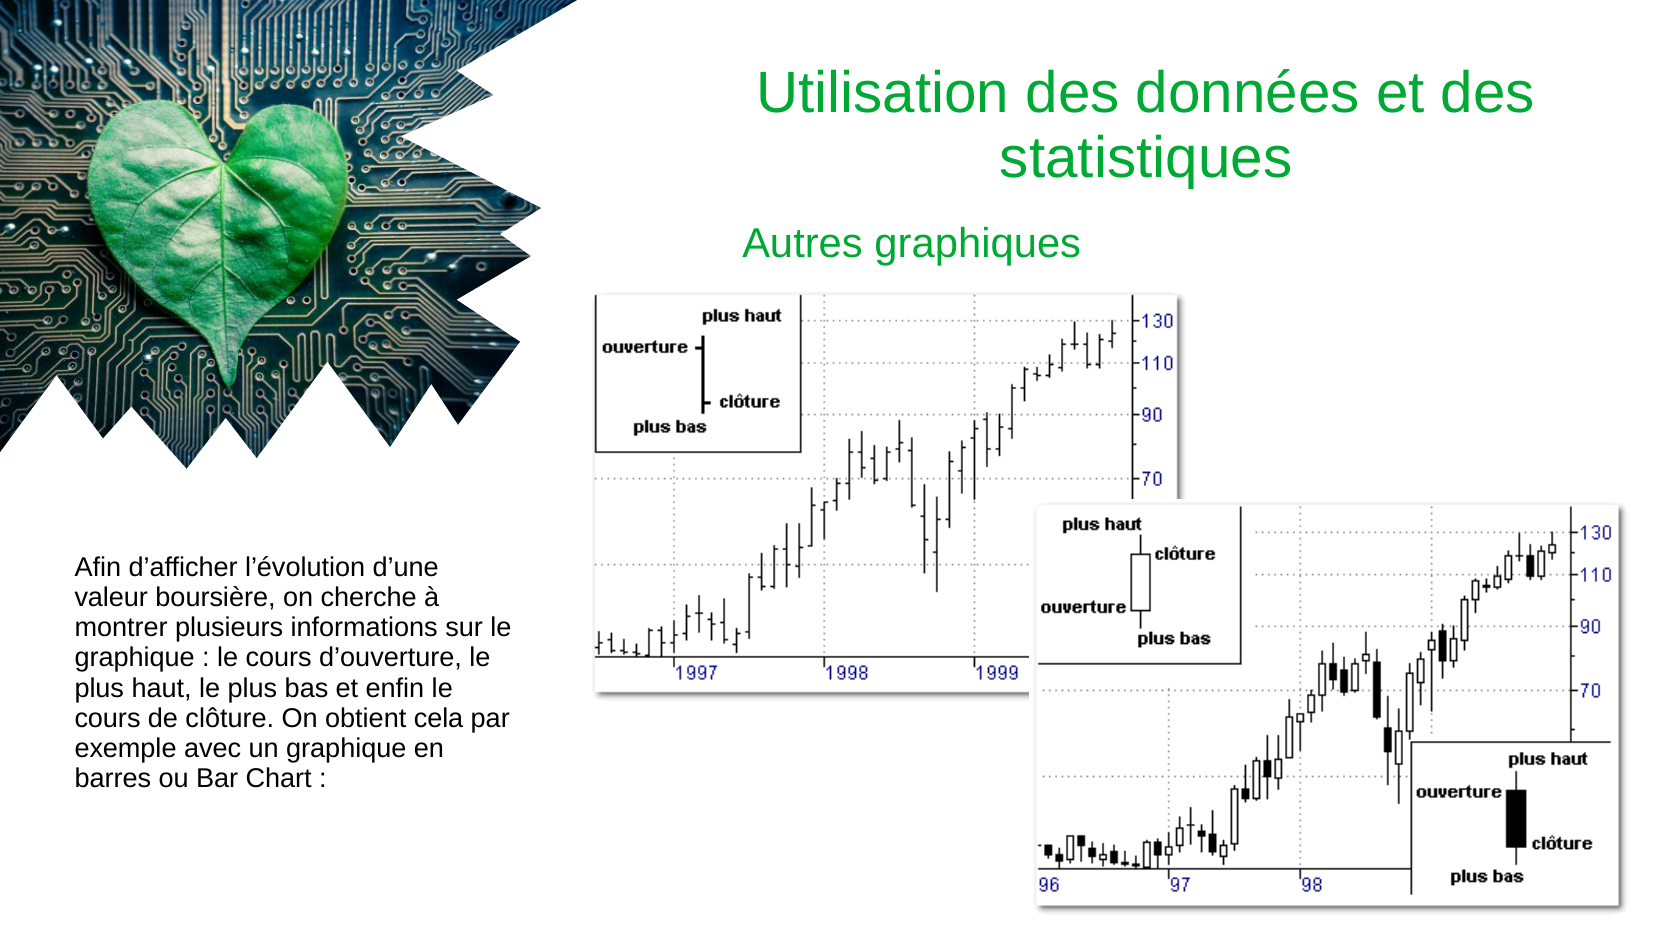

Utilisation des données et des statistiques
Autres graphiques
Afin d’afficher l’évolution d’une valeur boursière, on cherche à montrer plusieurs informations sur le graphique : le cours d’ouverture, le plus haut, le plus bas et enfin le cours de clôture. On obtient cela par exemple avec un graphique en barres ou Bar Chart :